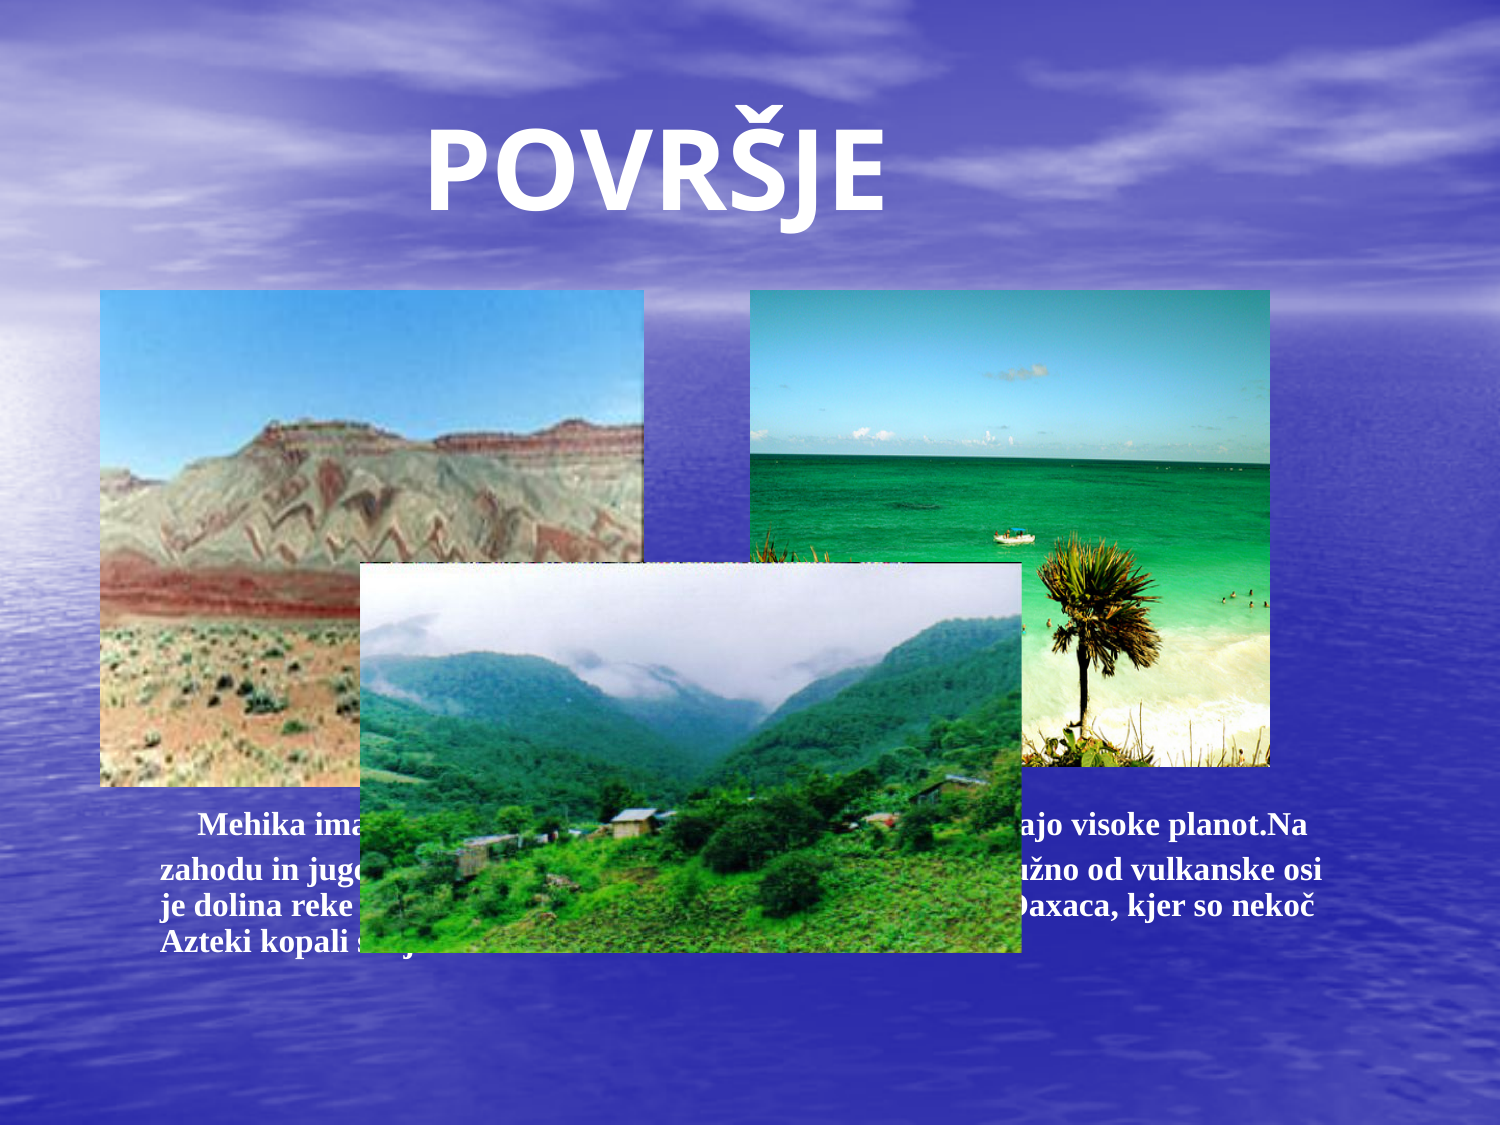

POVRŠJE
# Mehika ima raznoliko pokrajino. Mehiško višavje sestavljajo visoke planot.Na zahodu in jugozahodu se raztezajo široke obrežne ravnice. Južno od vulkanske osi je dolina reke Balsas, ki ločuje Osrednjo planoto in planote Oaxaca, kjer so nekoč Azteki kopali svoje zlato.